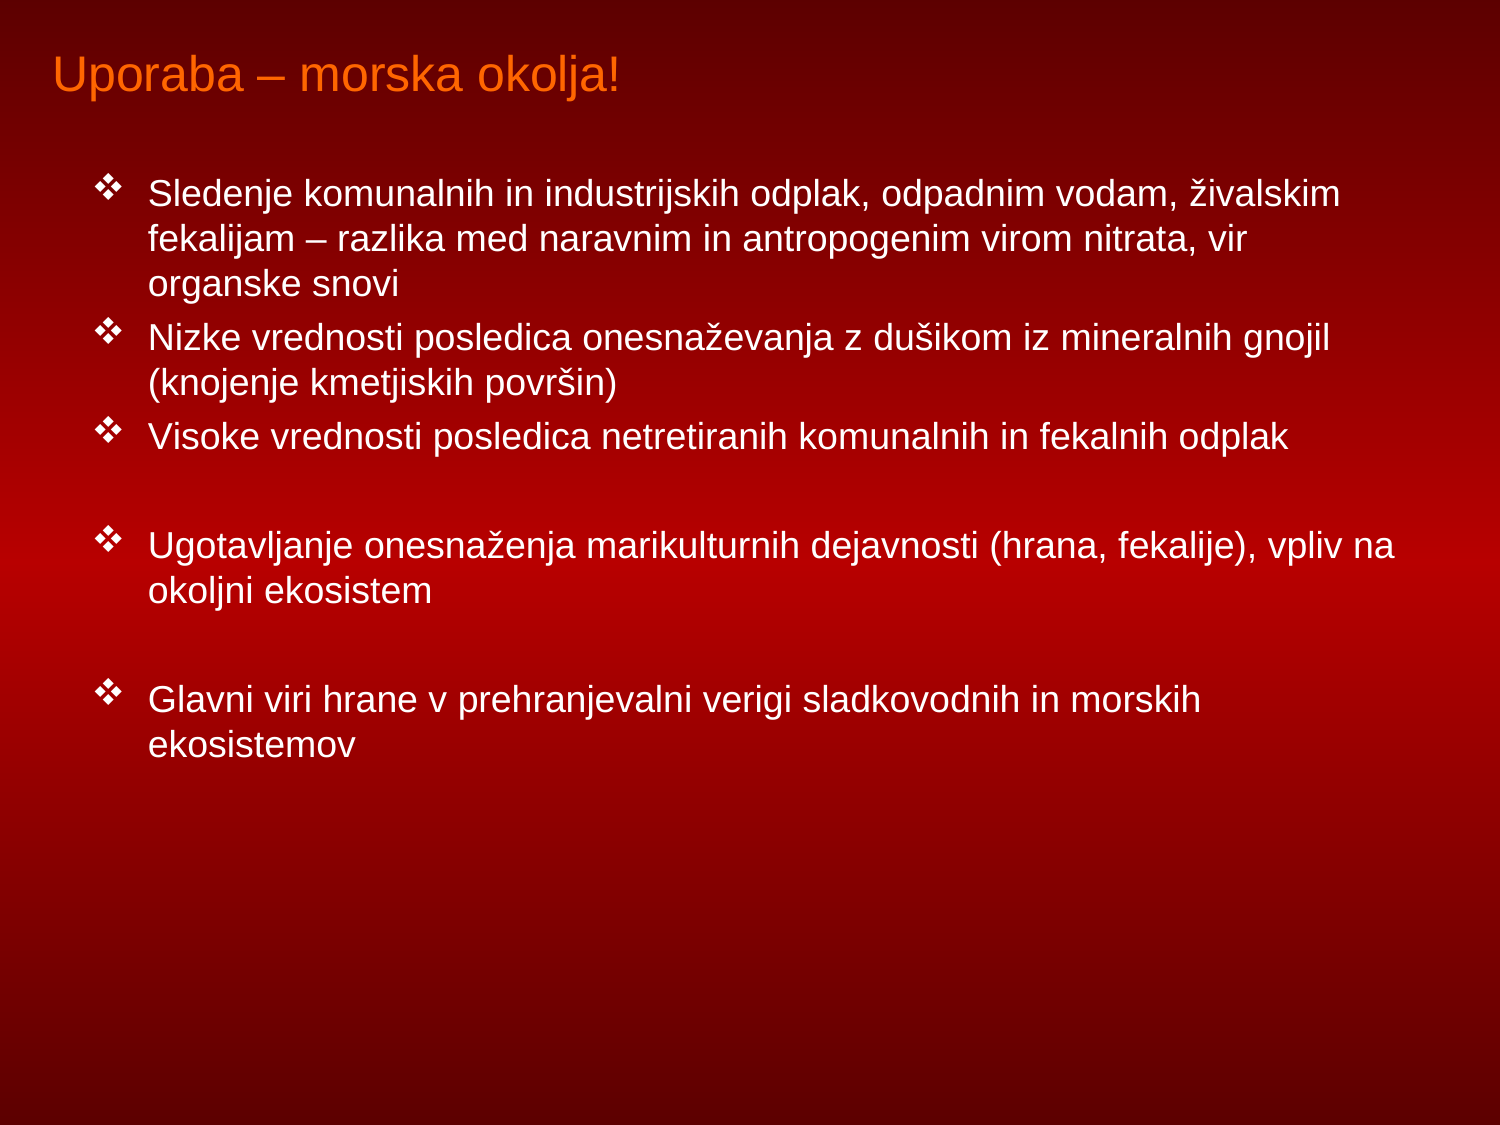

# Uporaba – morska okolja!
Sledenje komunalnih in industrijskih odplak, odpadnim vodam, živalskim fekalijam – razlika med naravnim in antropogenim virom nitrata, vir organske snovi
Nizke vrednosti posledica onesnaževanja z dušikom iz mineralnih gnojil (knojenje kmetjiskih površin)
Visoke vrednosti posledica netretiranih komunalnih in fekalnih odplak
Ugotavljanje onesnaženja marikulturnih dejavnosti (hrana, fekalije), vpliv na okoljni ekosistem
Glavni viri hrane v prehranjevalni verigi sladkovodnih in morskih ekosistemov